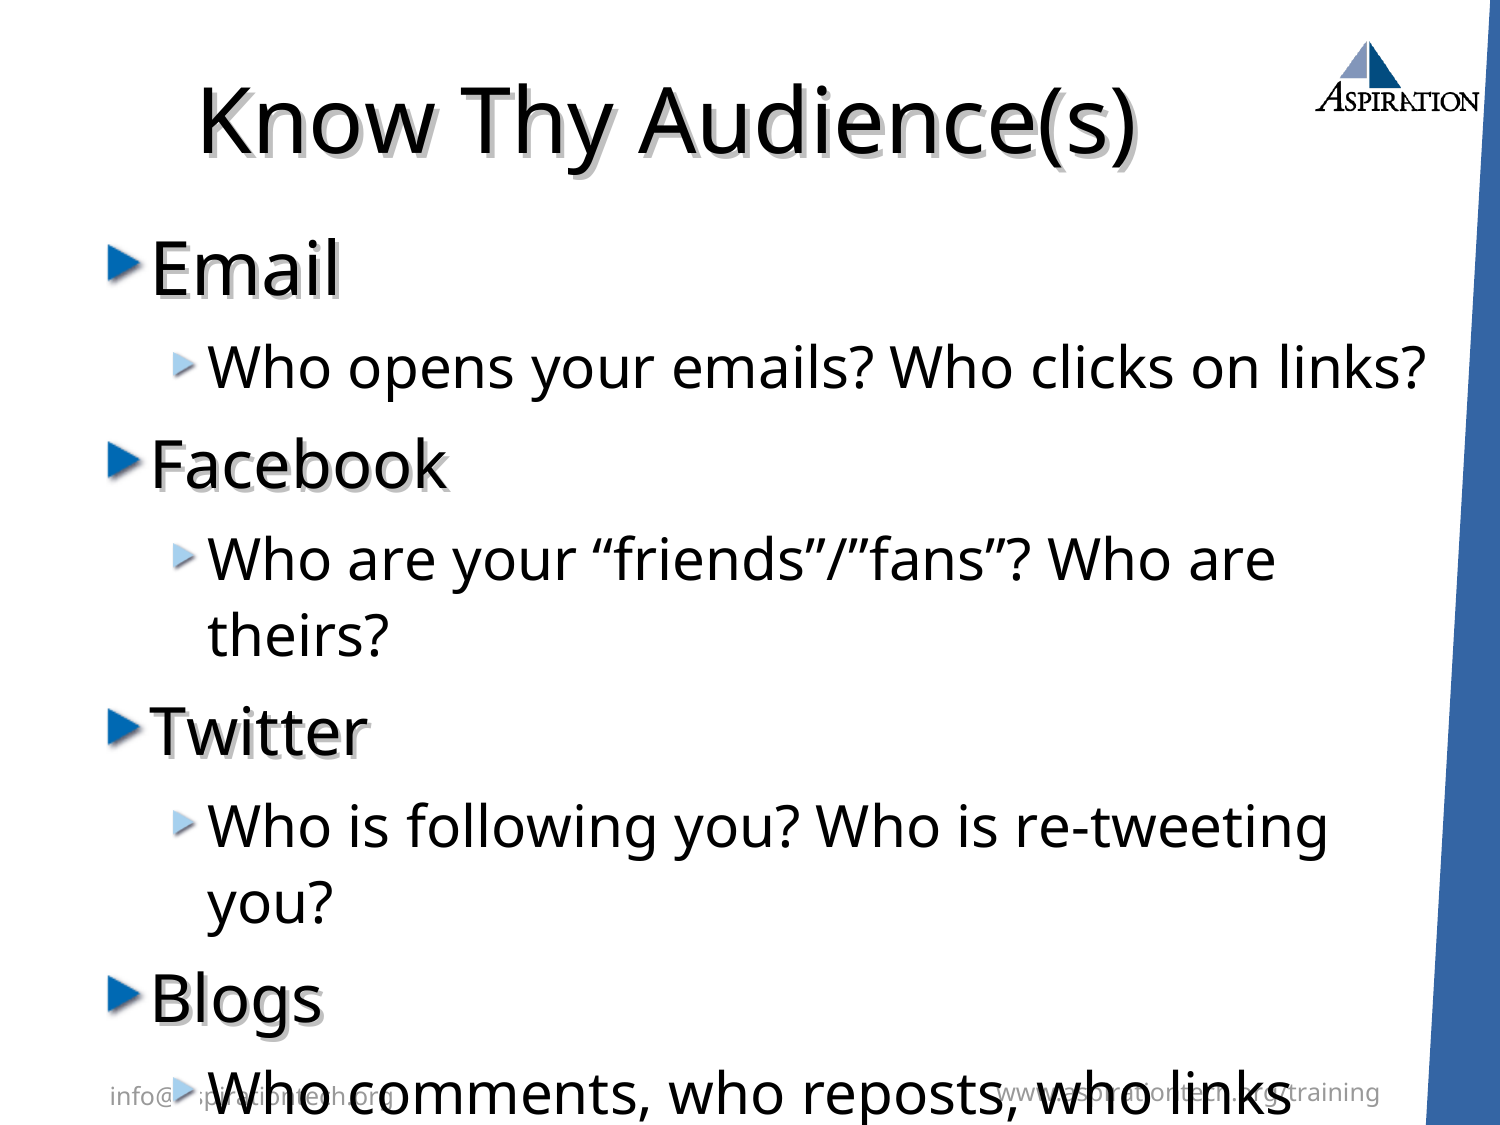

# Know Thy Audience(s)
Email
Who opens your emails? Who clicks on links?
Facebook
Who are your “friends”/”fans”? Who are theirs?
Twitter
Who is following you? Who is re-tweeting you?
Blogs
Who comments, who reposts, who links back?
Who subscribes to your feed(s)